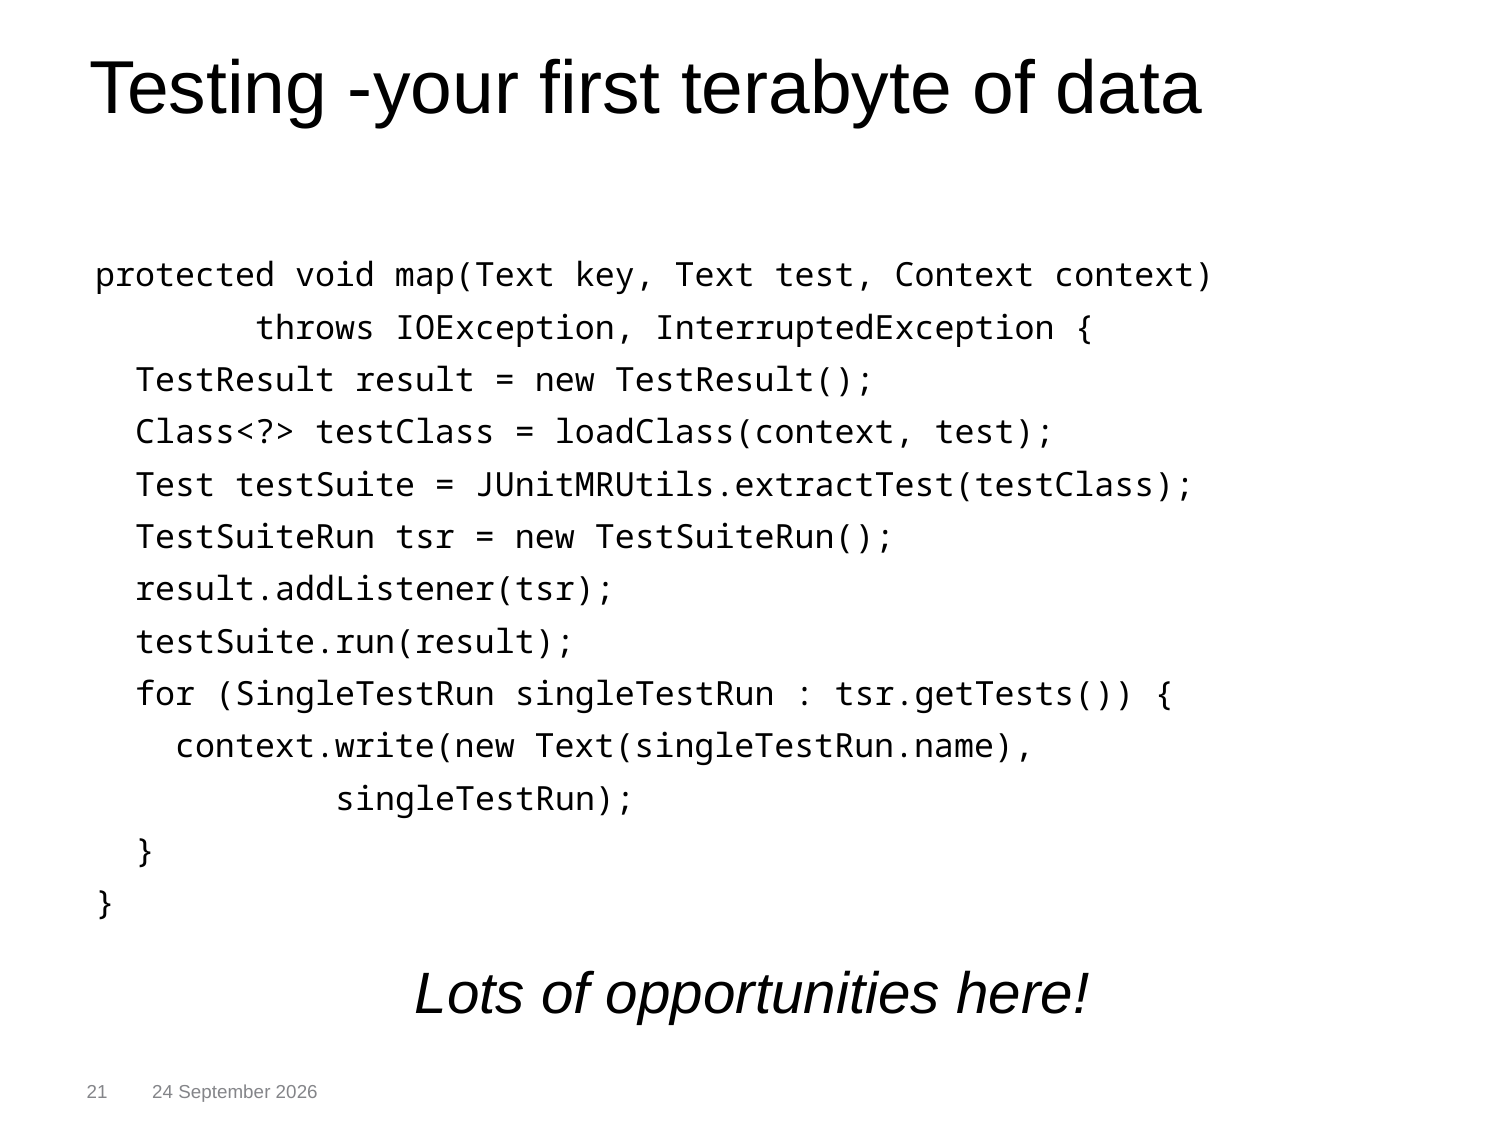

# Testing -your first terabyte of data
protected void map(Text key, Text test, Context context)
 throws IOException, InterruptedException {
 TestResult result = new TestResult();
 Class<?> testClass = loadClass(context, test);
 Test testSuite = JUnitMRUtils.extractTest(testClass);
 TestSuiteRun tsr = new TestSuiteRun();
 result.addListener(tsr);
 testSuite.run(result);
 for (SingleTestRun singleTestRun : tsr.getTests()) {
 context.write(new Text(singleTestRun.name),
 singleTestRun);
 }
}
Lots of opportunities here!